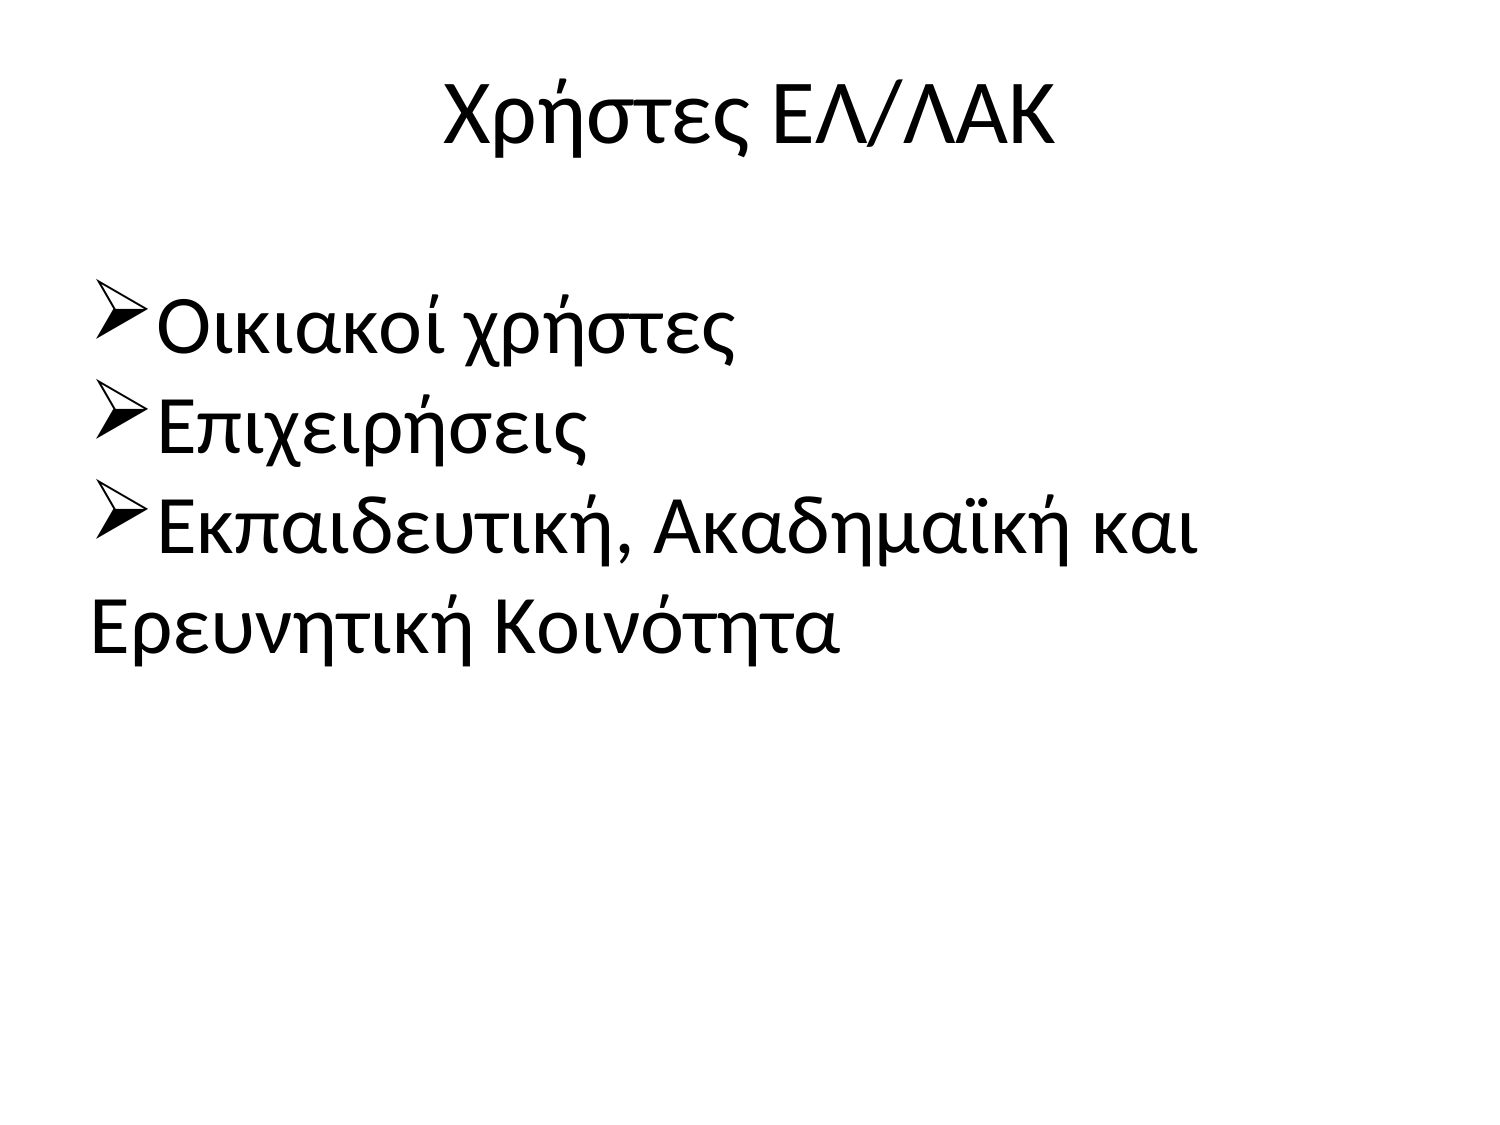

17/5/2013
Θεματα ΚτΠ/Γ
Χρήστες ΕΛ/ΛΑΚ
Οικιακοί χρήστες
Επιχειρήσεις
Εκπαιδευτική, Ακαδημαϊκή και Ερευνητική Κοινότητα